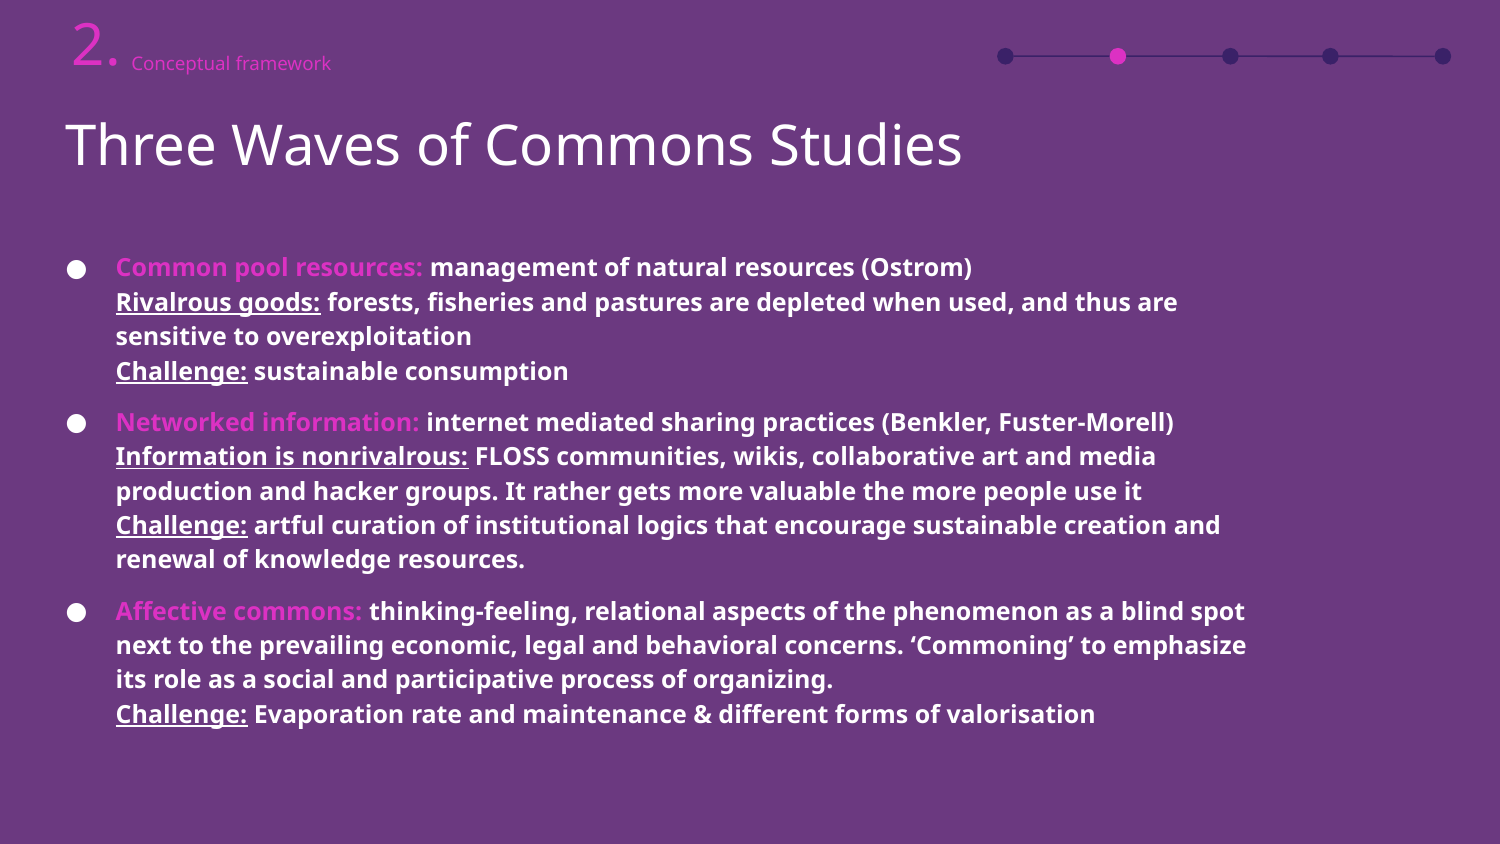

2.
Conceptual framework
Three Waves of Commons Studies
# Common pool resources: management of natural resources (Ostrom)
Rivalrous goods: forests, fisheries and pastures are depleted when used, and thus are sensitive to overexploitation
Challenge: sustainable consumption
Networked information: internet mediated sharing practices (Benkler, Fuster-Morell) Information is nonrivalrous: FLOSS communities, wikis, collaborative art and media production and hacker groups. It rather gets more valuable the more people use it
Challenge: artful curation of institutional logics that encourage sustainable creation and renewal of knowledge resources.
Affective commons: thinking-feeling, relational aspects of the phenomenon as a blind spot next to the prevailing economic, legal and behavioral concerns. ‘Commoning’ to emphasize its role as a social and participative process of organizing.
Challenge: Evaporation rate and maintenance & different forms of valorisation